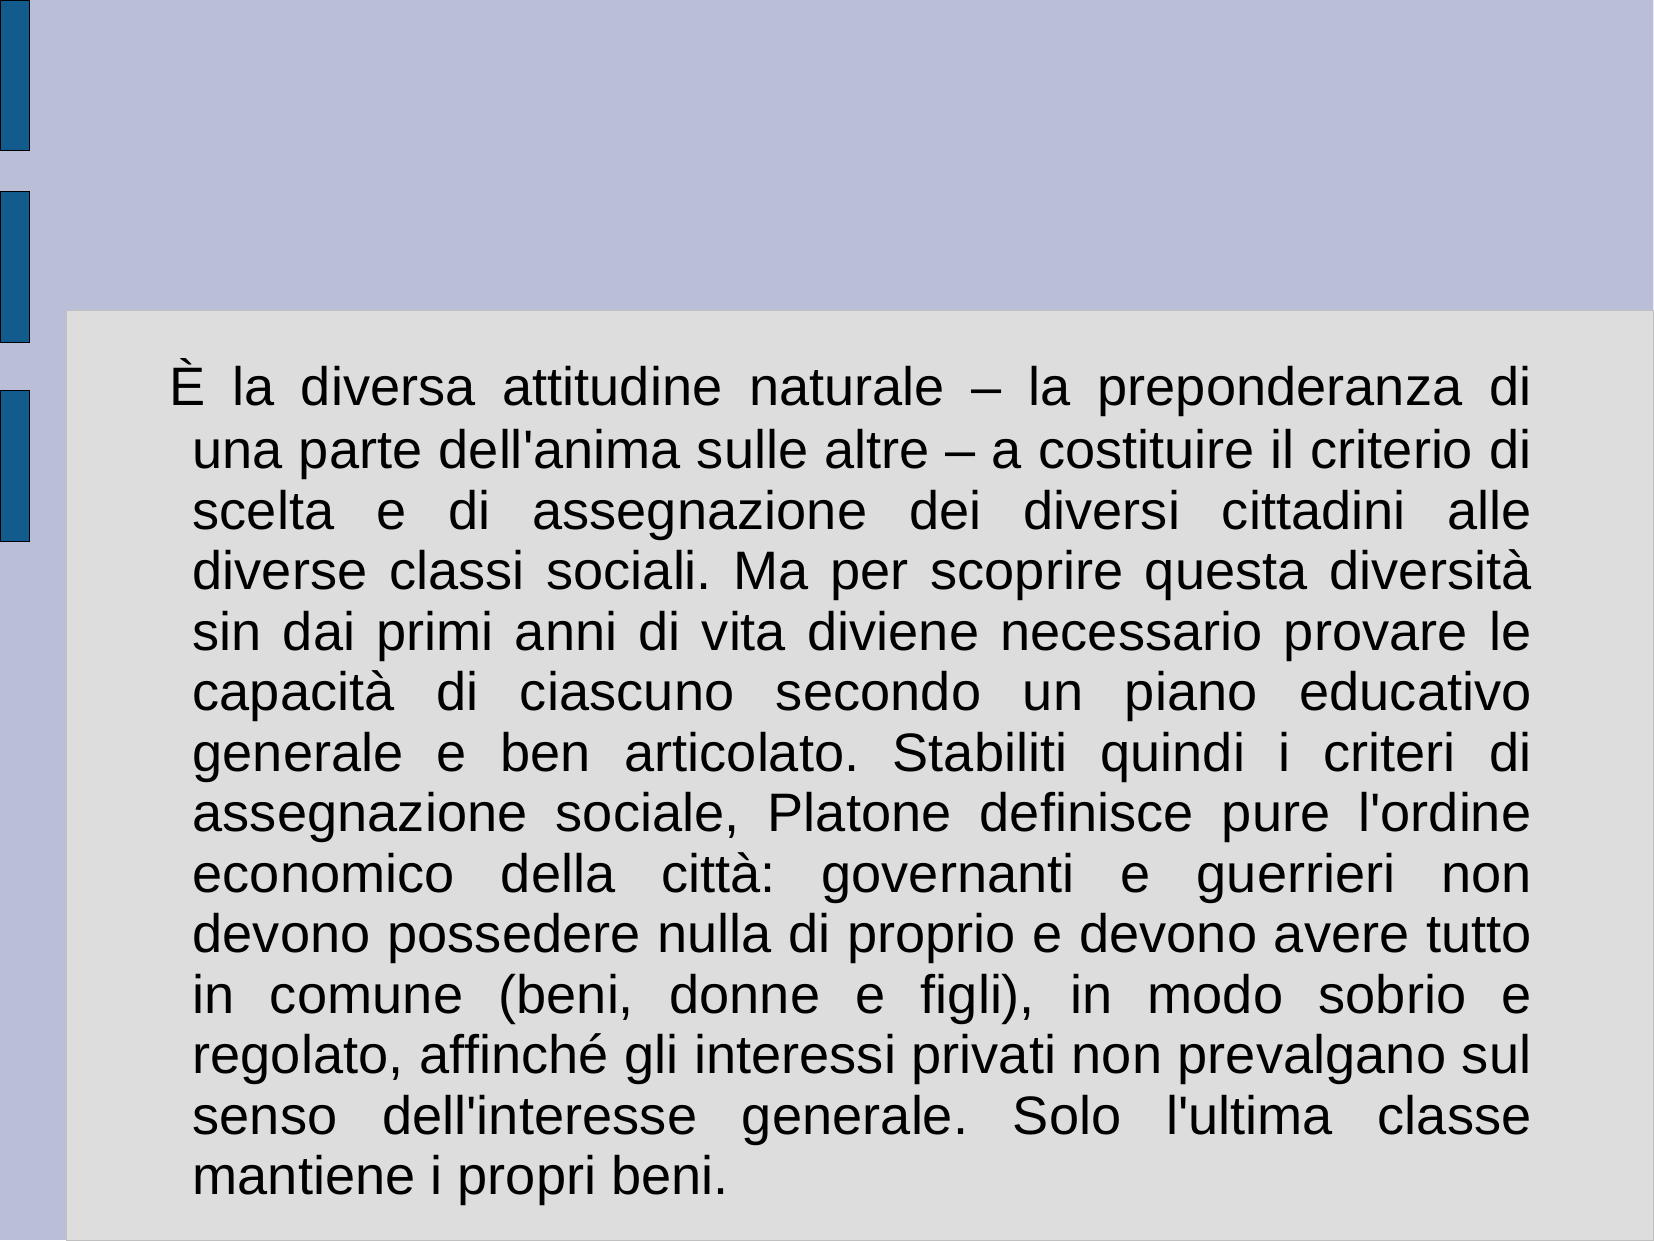

#
 È la diversa attitudine naturale – la preponderanza di una parte dell'anima sulle altre – a costituire il criterio di scelta e di assegnazione dei diversi cittadini alle diverse classi sociali. Ma per scoprire questa diversità sin dai primi anni di vita diviene necessario provare le capacità di ciascuno secondo un piano educativo generale e ben articolato. Stabiliti quindi i criteri di assegnazione sociale, Platone definisce pure l'ordine economico della città: governanti e guerrieri non devono possedere nulla di proprio e devono avere tutto in comune (beni, donne e figli), in modo sobrio e regolato, affinché gli interessi privati non prevalgano sul senso dell'interesse generale. Solo l'ultima classe mantiene i propri beni.